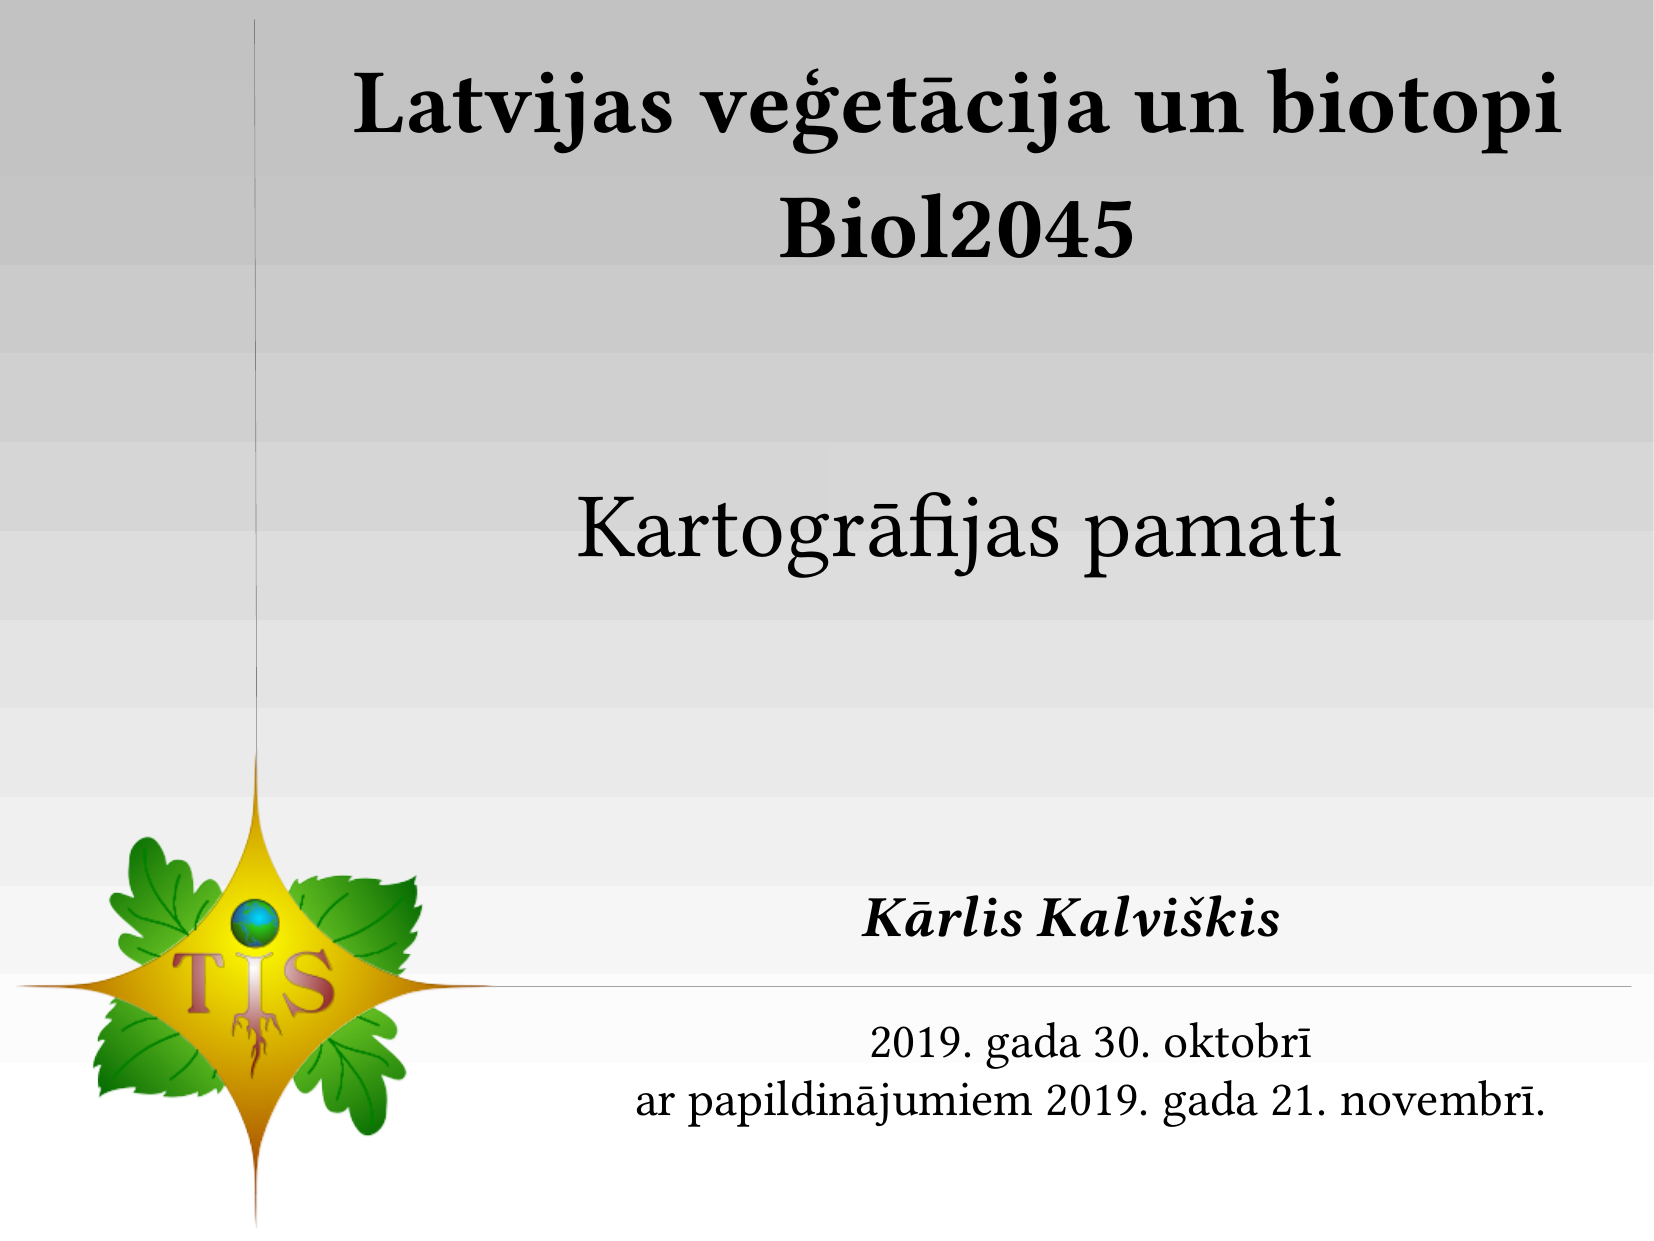

# Kartogrāfijas pamati
Kārlis Kalviškis
2019. gada 30. oktobrī
ar papildinājumiem 2019. gada 21. novembrī.